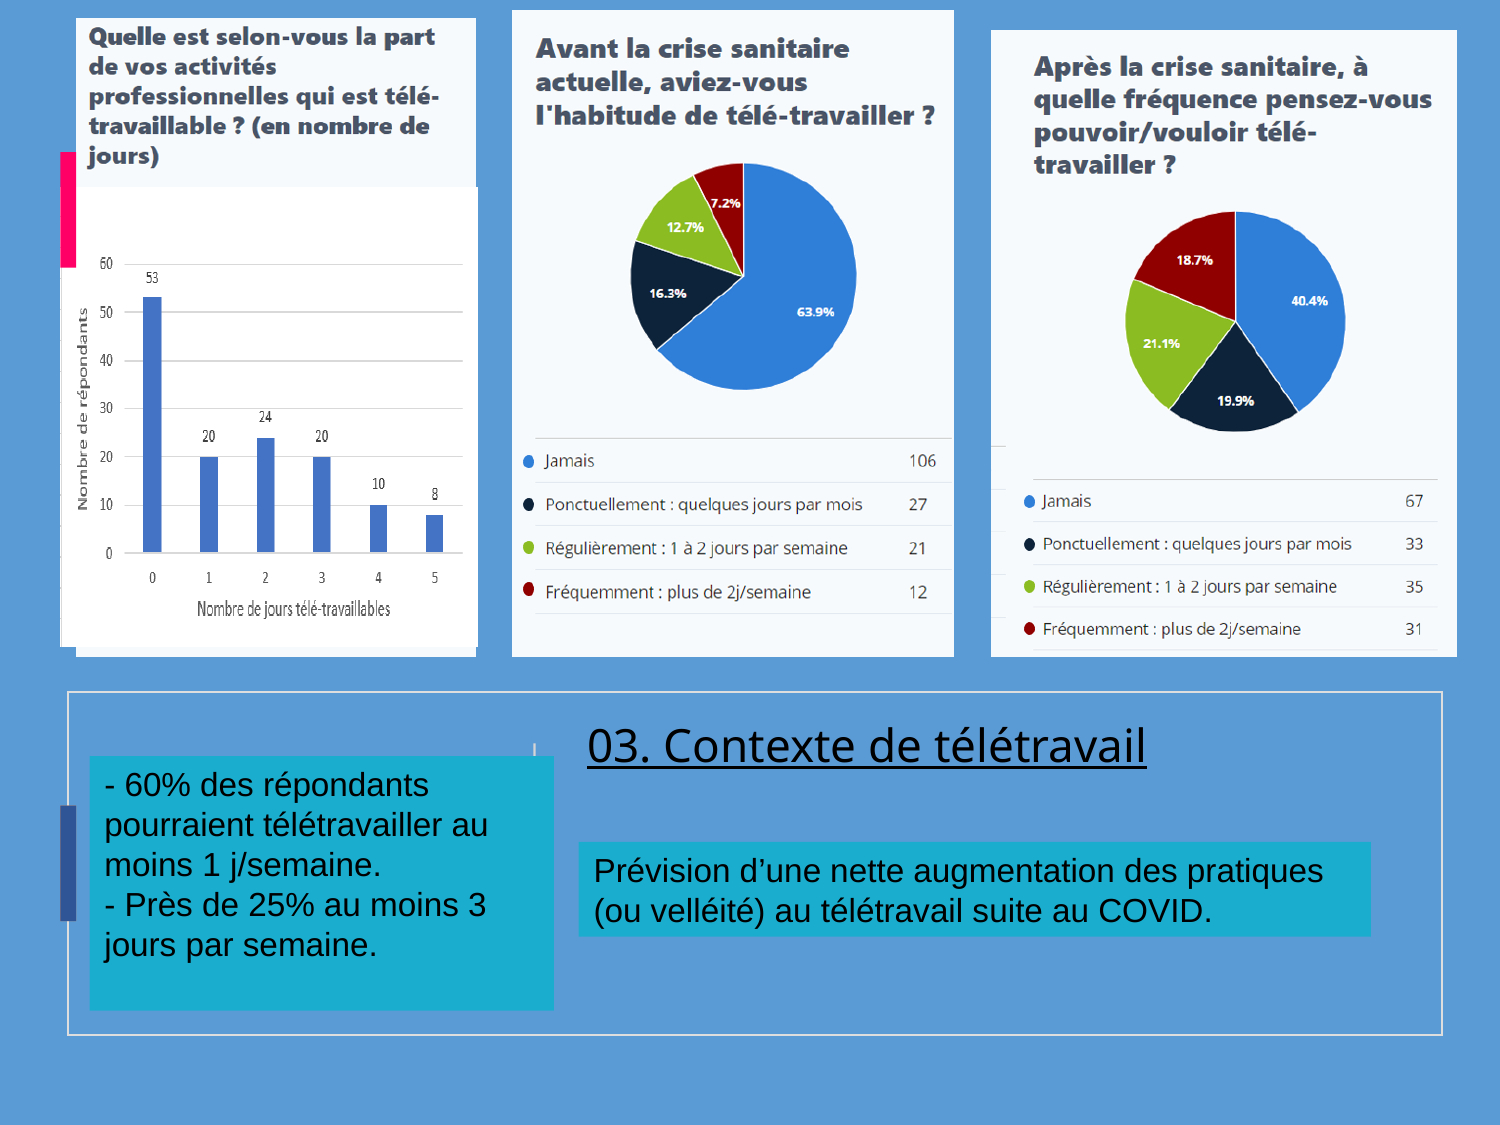

03. Contexte de télétravail
- 60% des répondants pourraient télétravailler au moins 1 j/semaine.
- Près de 25% au moins 3 jours par semaine.
Prévision d’une nette augmentation des pratiques (ou velléité) au télétravail suite au COVID.